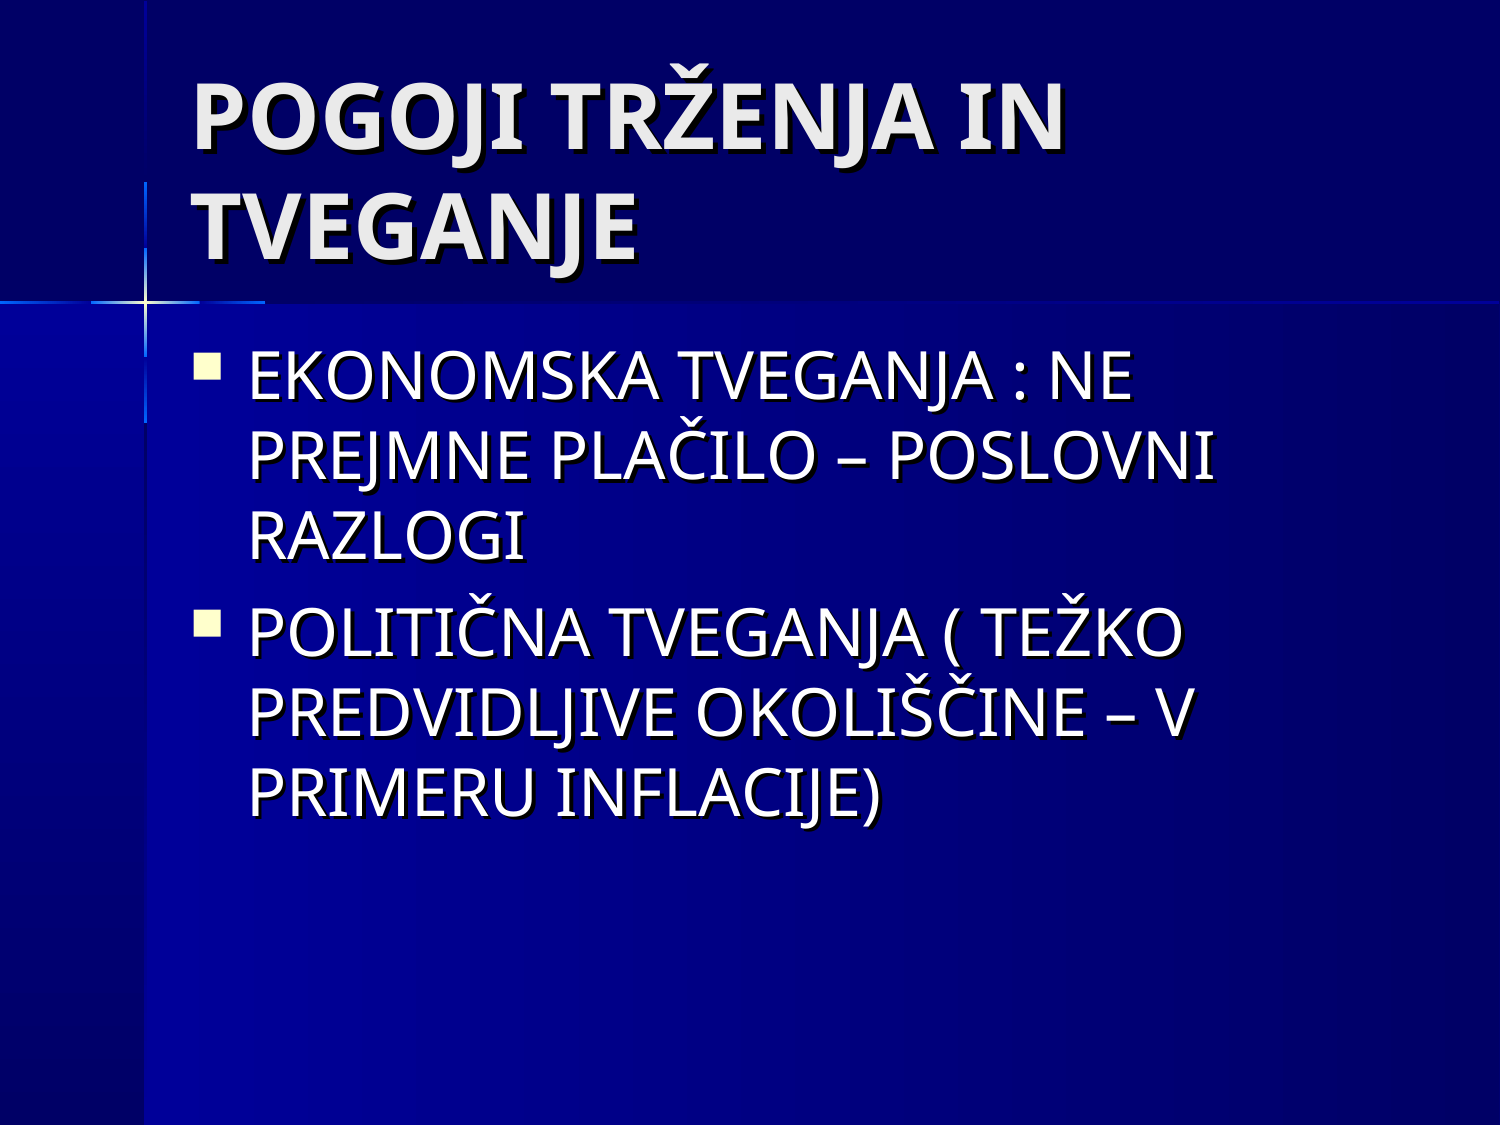

# POGOJI TRŽENJA IN TVEGANJE
EKONOMSKA TVEGANJA : NE PREJMNE PLAČILO – POSLOVNI RAZLOGI
POLITIČNA TVEGANJA ( TEŽKO PREDVIDLJIVE OKOLIŠČINE – V PRIMERU INFLACIJE)